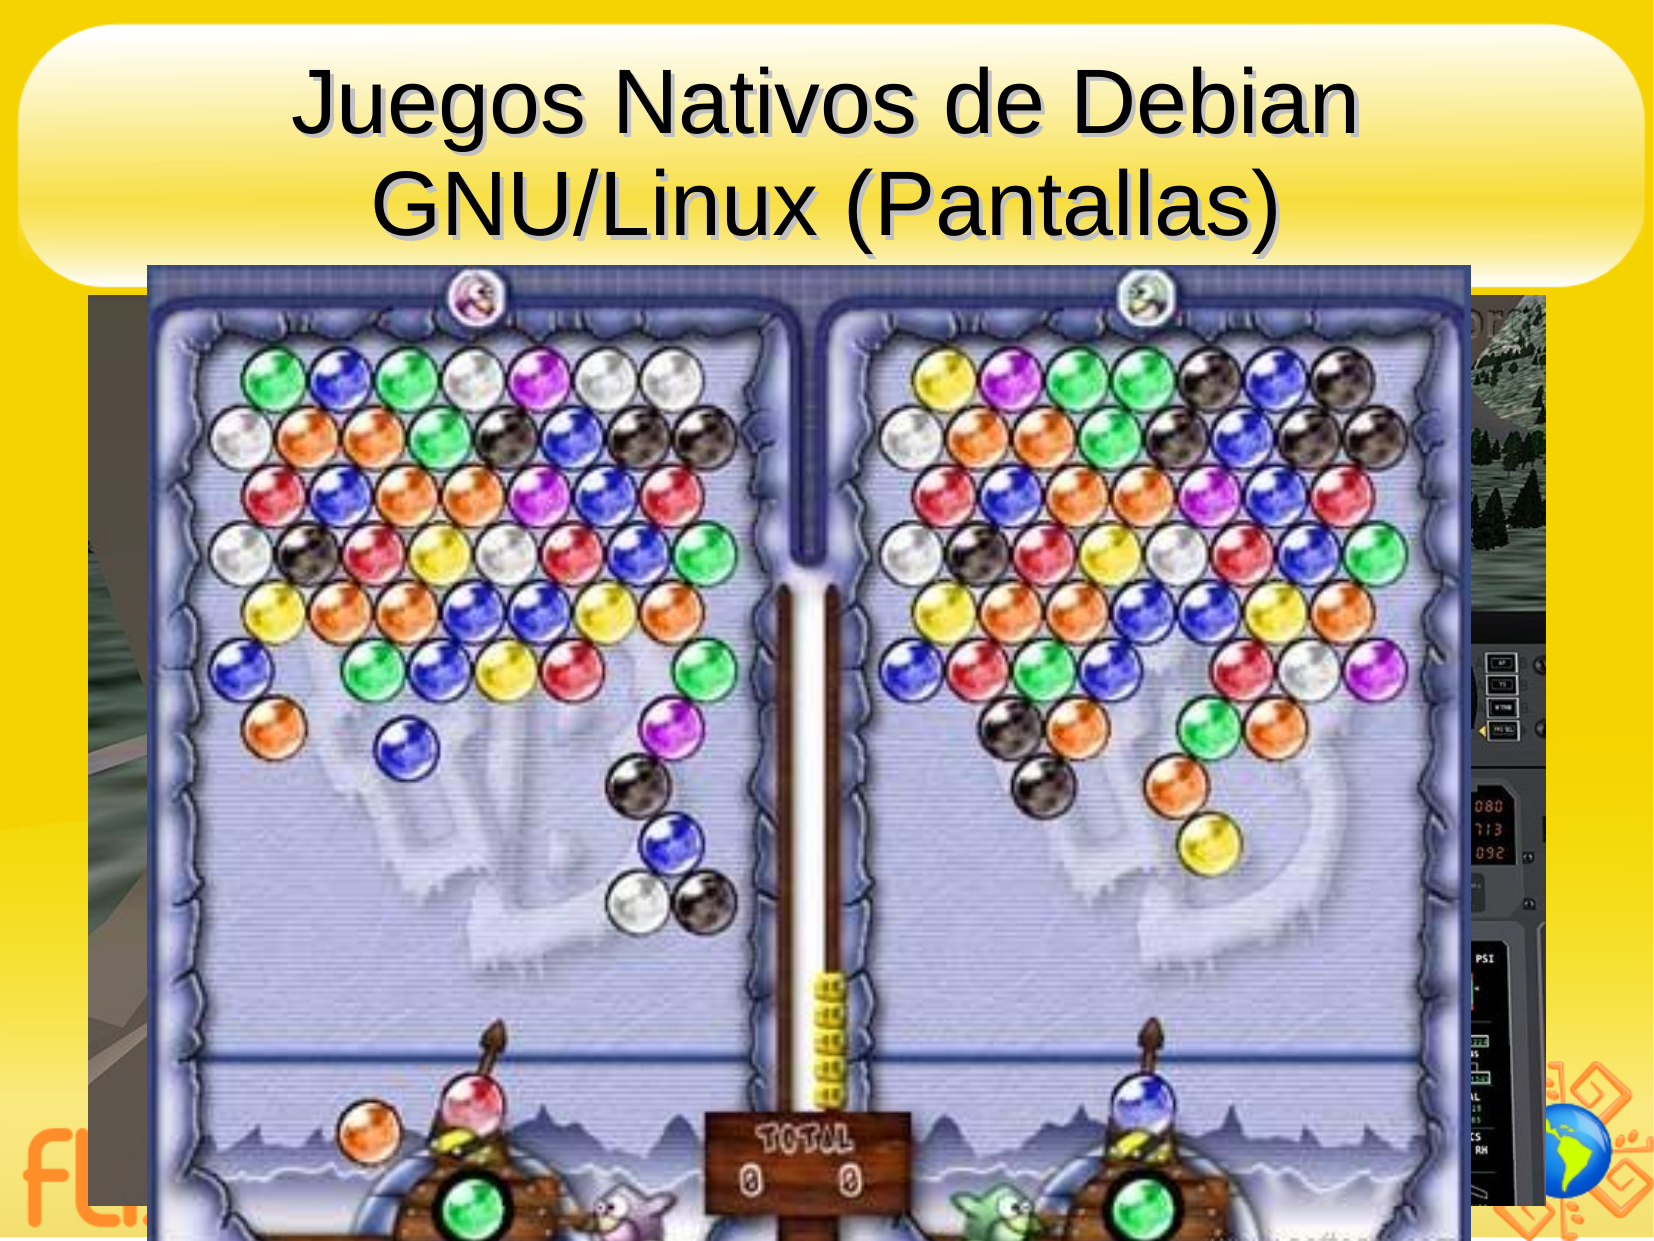

# Juegos Nativos de Debian GNU/Linux (Pantallas)